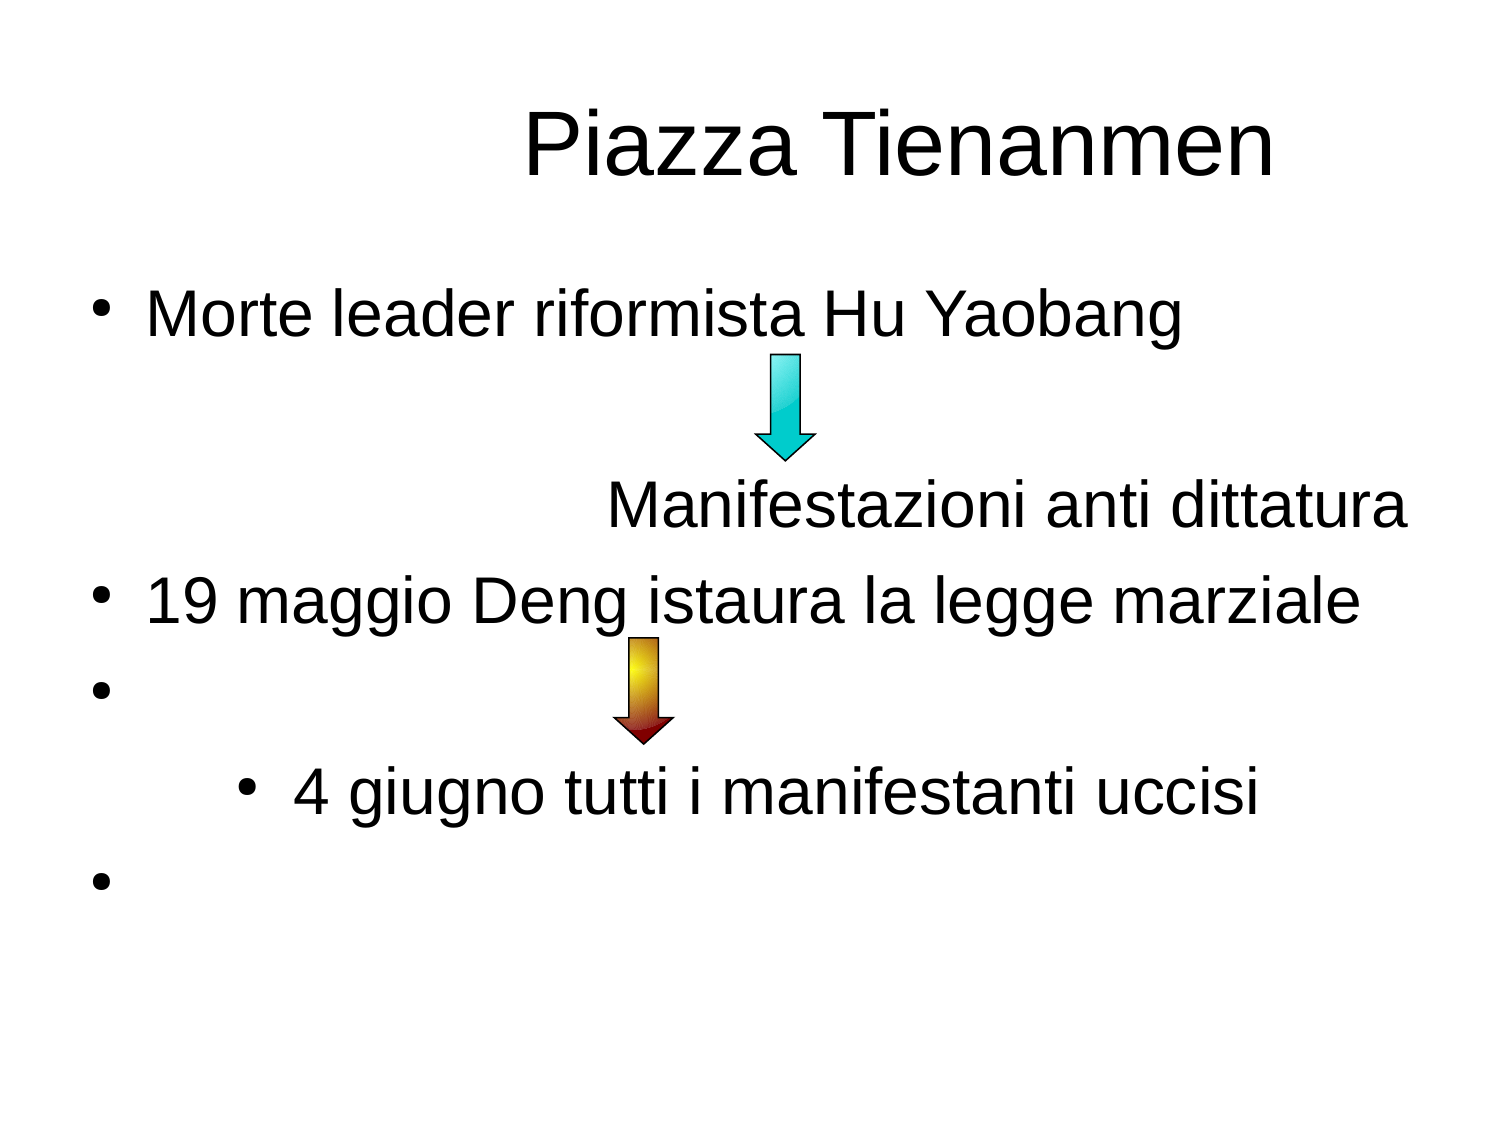

# Piazza Tienanmen
Morte leader riformista Hu Yaobang
Manifestazioni anti dittatura
19 maggio Deng istaura la legge marziale
4 giugno tutti i manifestanti uccisi